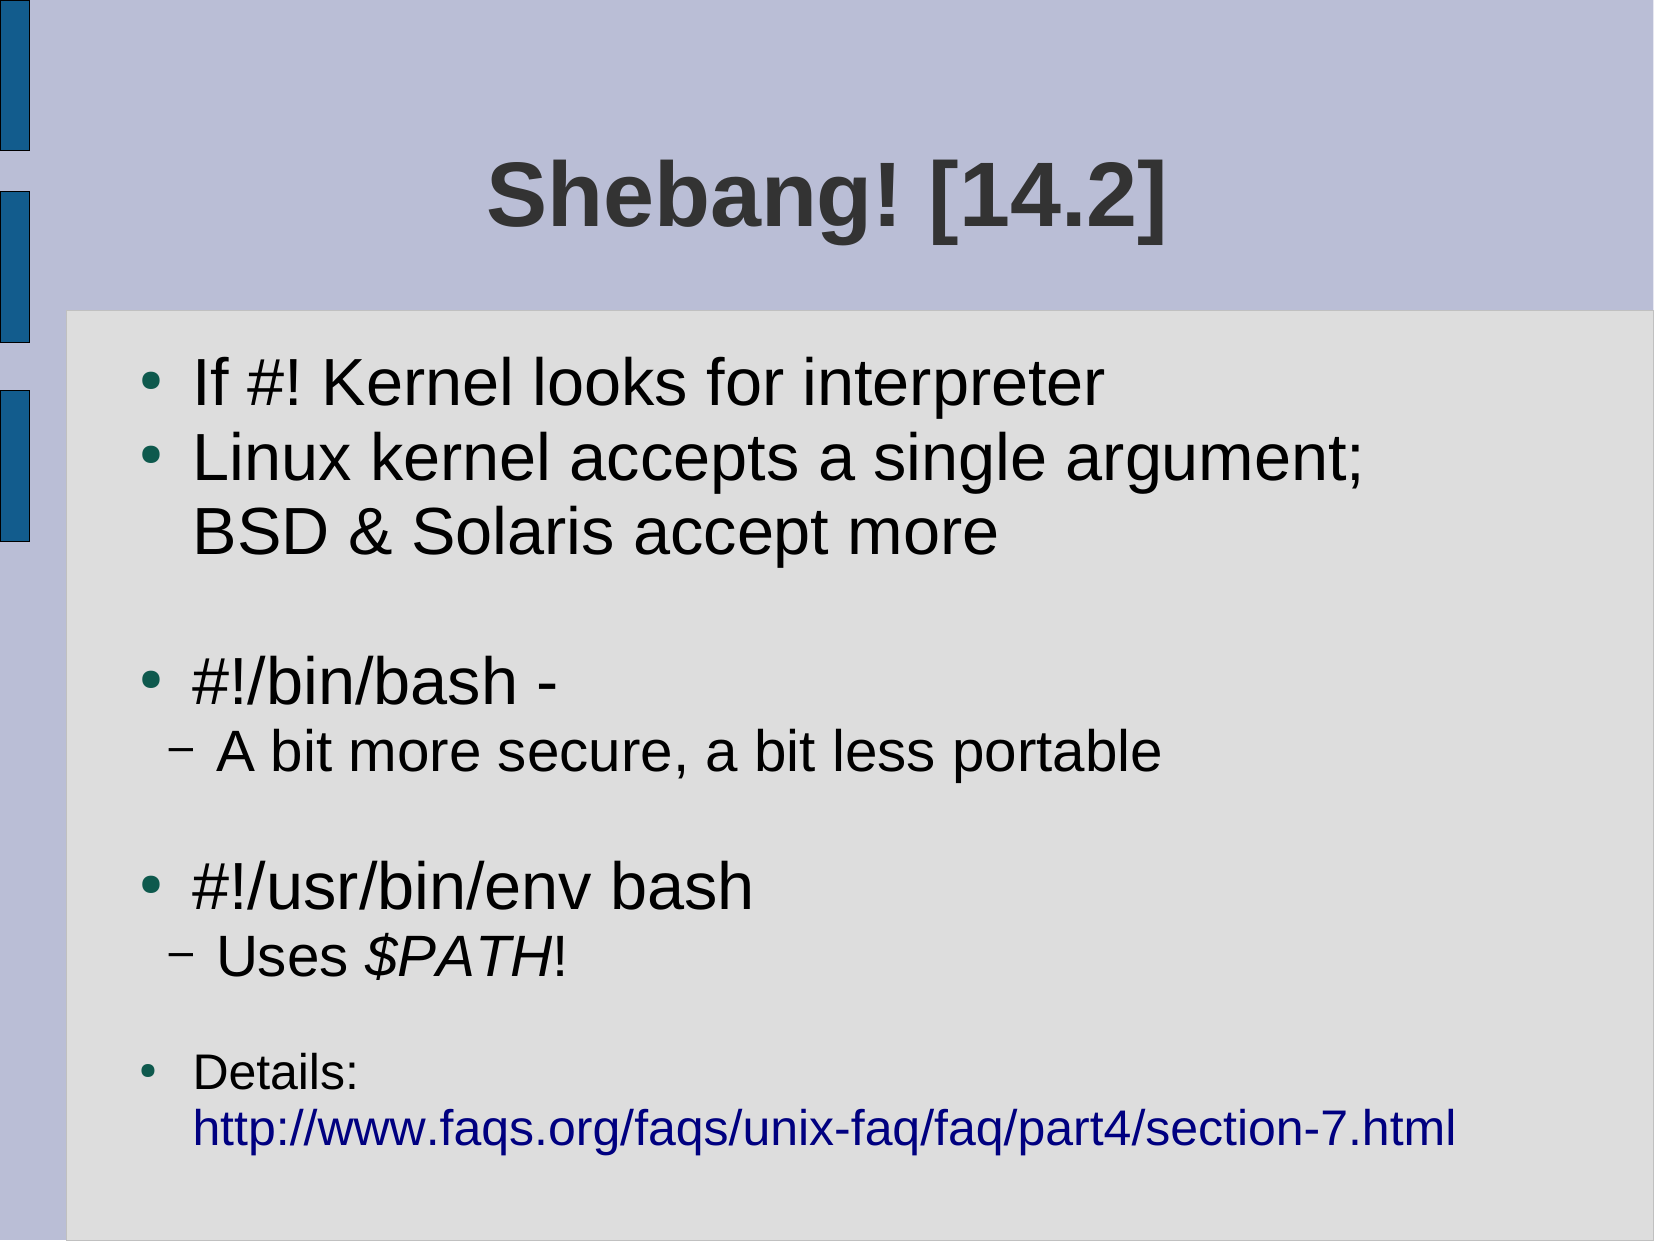

# Shebang! [14.2]
If #! Kernel looks for interpreter
Linux kernel accepts a single argument;
BSD & Solaris accept more
#!/bin/bash -
A bit more secure, a bit less portable
#!/usr/bin/env bash
Uses $PATH!
Details:
http://www.faqs.org/faqs/unix-faq/faq/part4/section-7.html